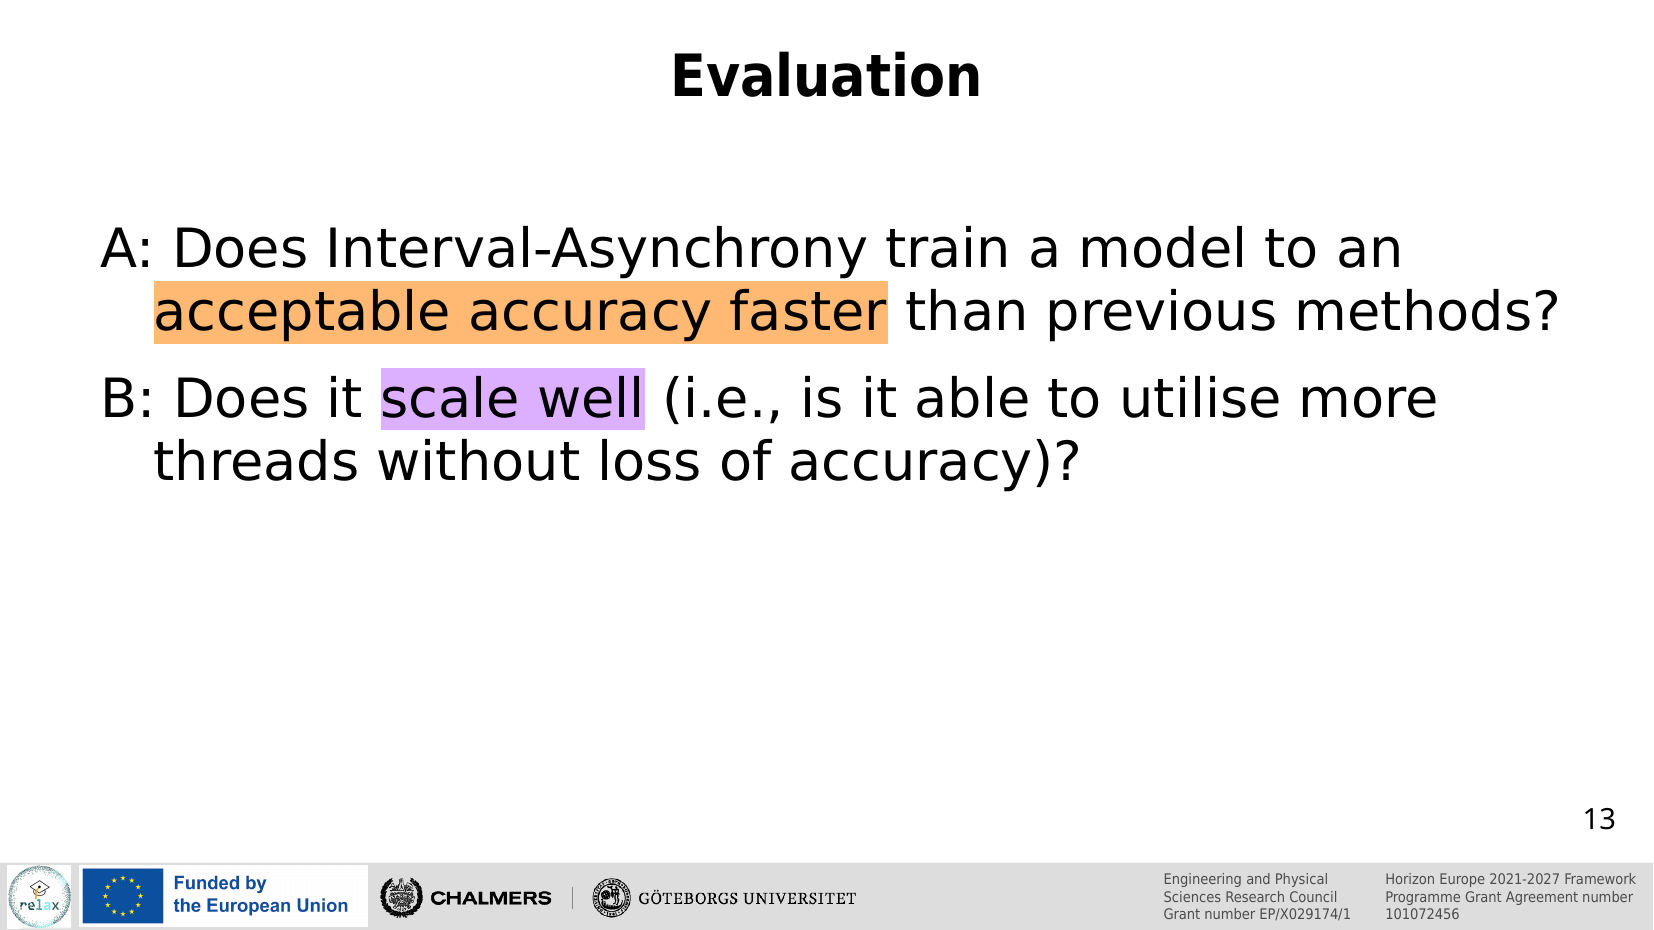

# Evaluation
Does Interval-Asynchrony train a model to an acceptable accuracy faster than previous methods?
Does it scale well (i.e., is it able to utilise more threads without loss of accuracy)?
13